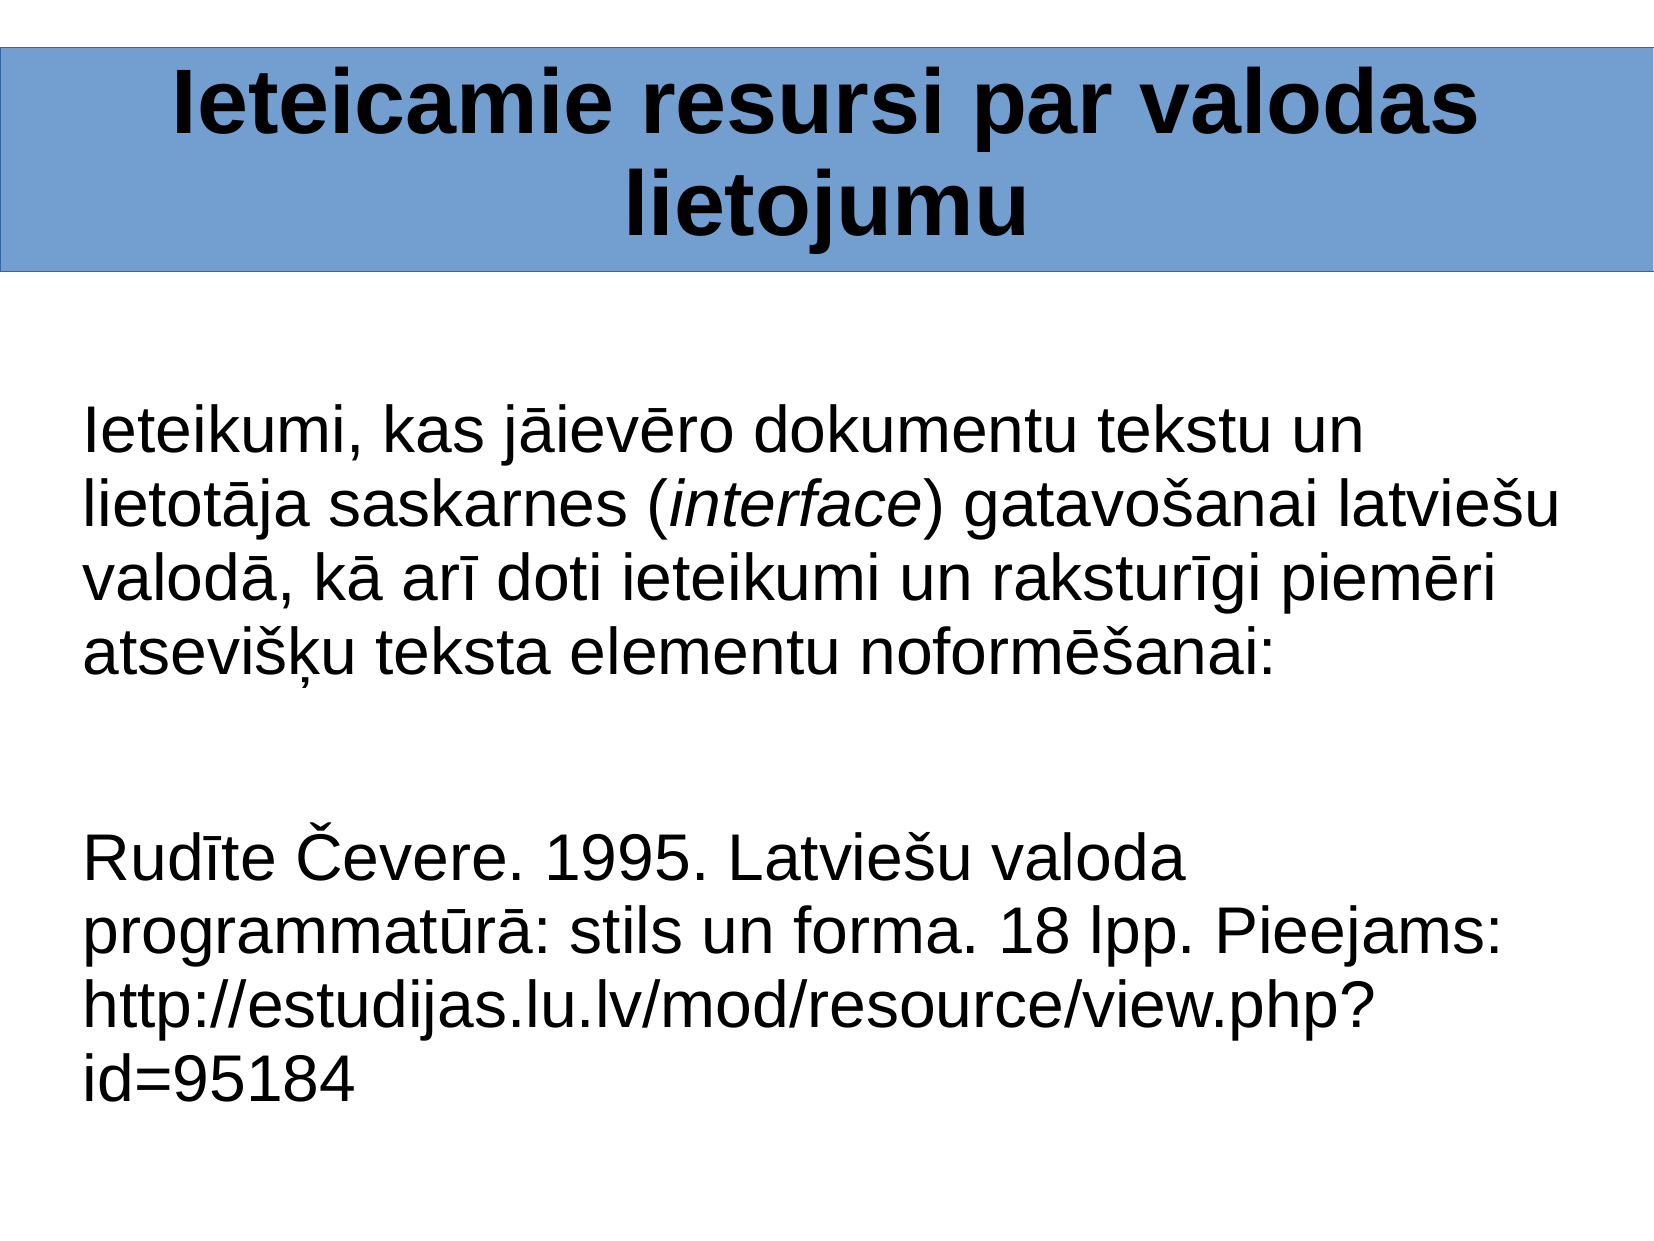

# Ieteicamie resursi par valodas lietojumu
Ieteikumi, kas jāievēro dokumentu tekstu un lietotāja saskarnes (interface) gatavošanai latviešu valodā, kā arī doti ieteikumi un raksturīgi piemēri atsevišķu teksta elementu noformēšanai:
Rudīte Čevere. 1995. Latviešu valoda programmatūrā: stils un forma. 18 lpp. Pieejams: http://estudijas.lu.lv/mod/resource/view.php?id=95184